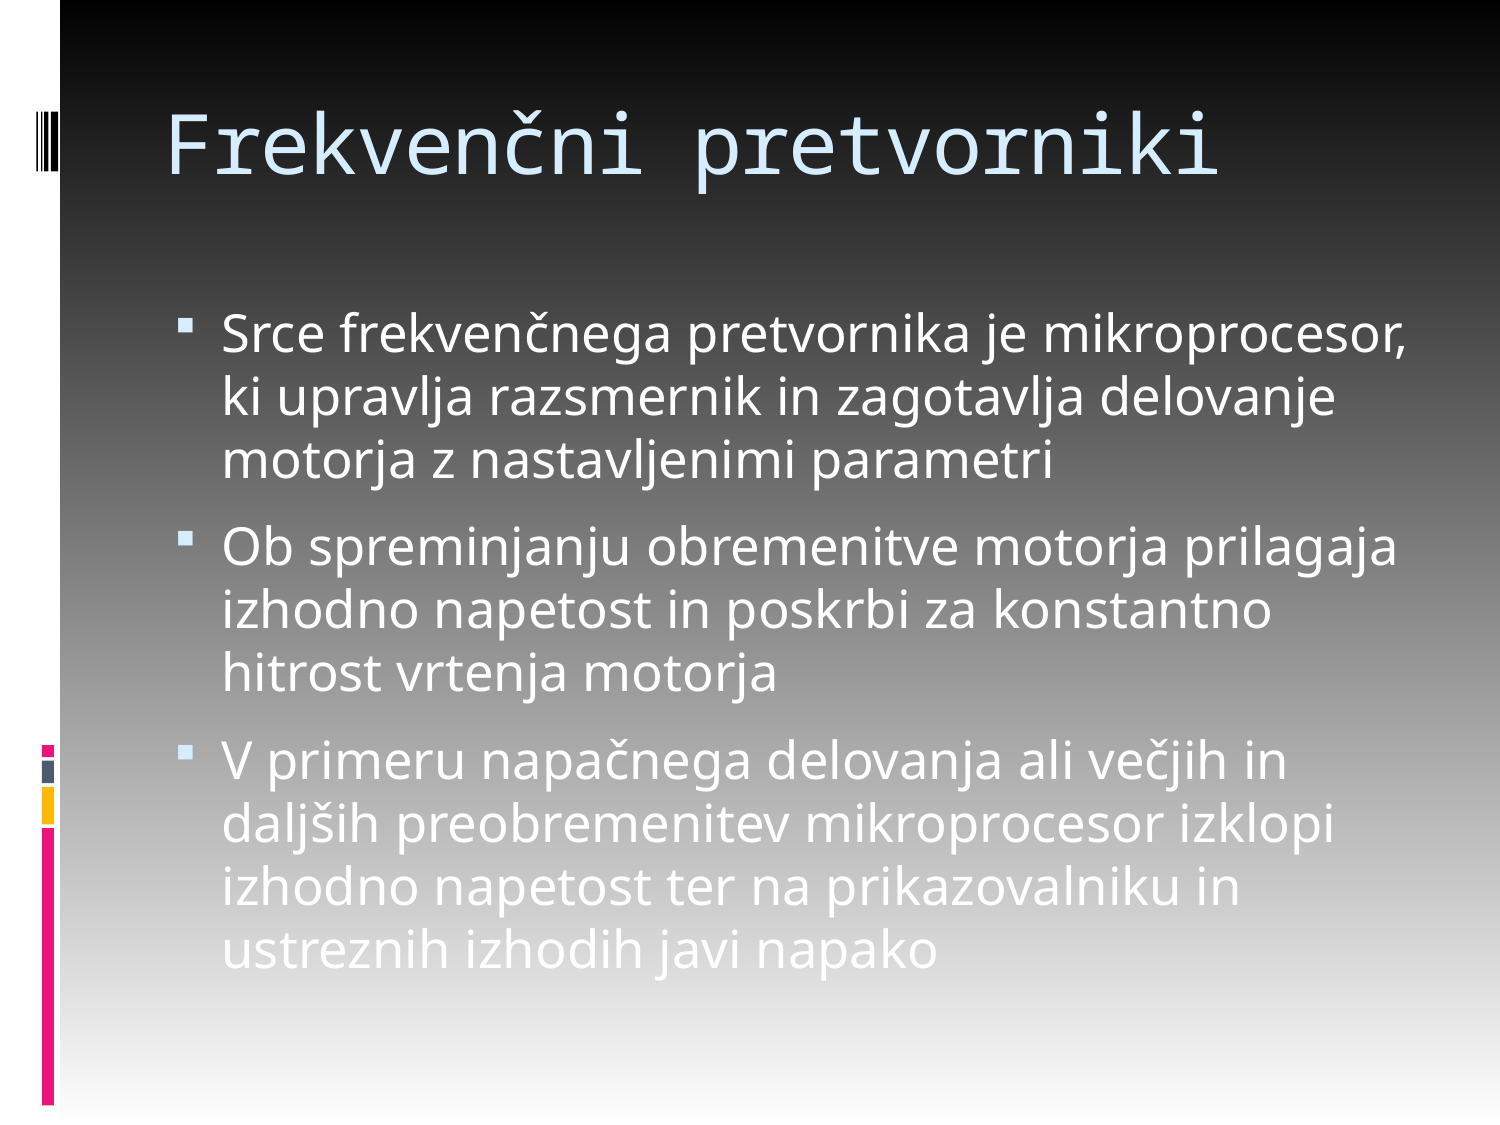

# Frekvenčni pretvorniki
Srce frekvenčnega pretvornika je mikroprocesor, ki upravlja razsmernik in zagotavlja delovanje motorja z nastavljenimi parametri
Ob spreminjanju obremenitve motorja prilagaja izhodno napetost in poskrbi za konstantno hitrost vrtenja motorja
V primeru napačnega delovanja ali večjih in daljših preobremenitev mikroprocesor izklopi izhodno napetost ter na prikazovalniku in ustreznih izhodih javi napako